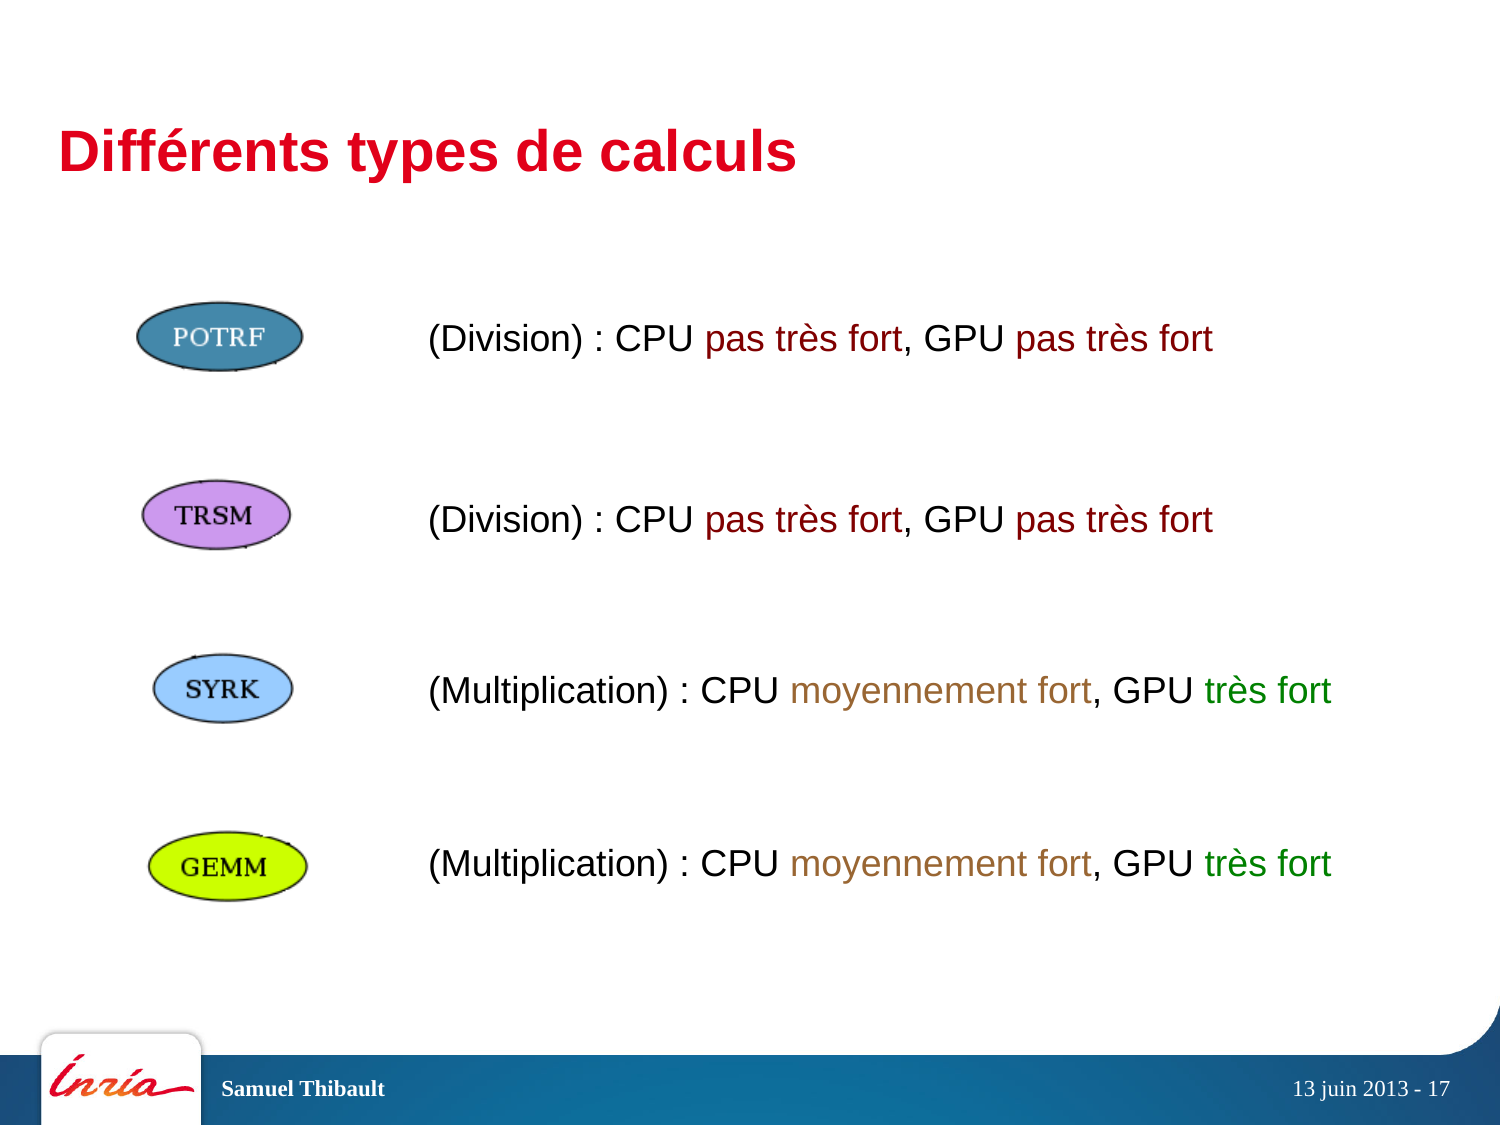

# Différents types de calculs
(Division) : CPU pas très fort, GPU pas très fort
(Division) : CPU pas très fort, GPU pas très fort
(Multiplication) : CPU moyennement fort, GPU très fort
(Multiplication) : CPU moyennement fort, GPU très fort
17
Samuel Thibault
13 juin 2013